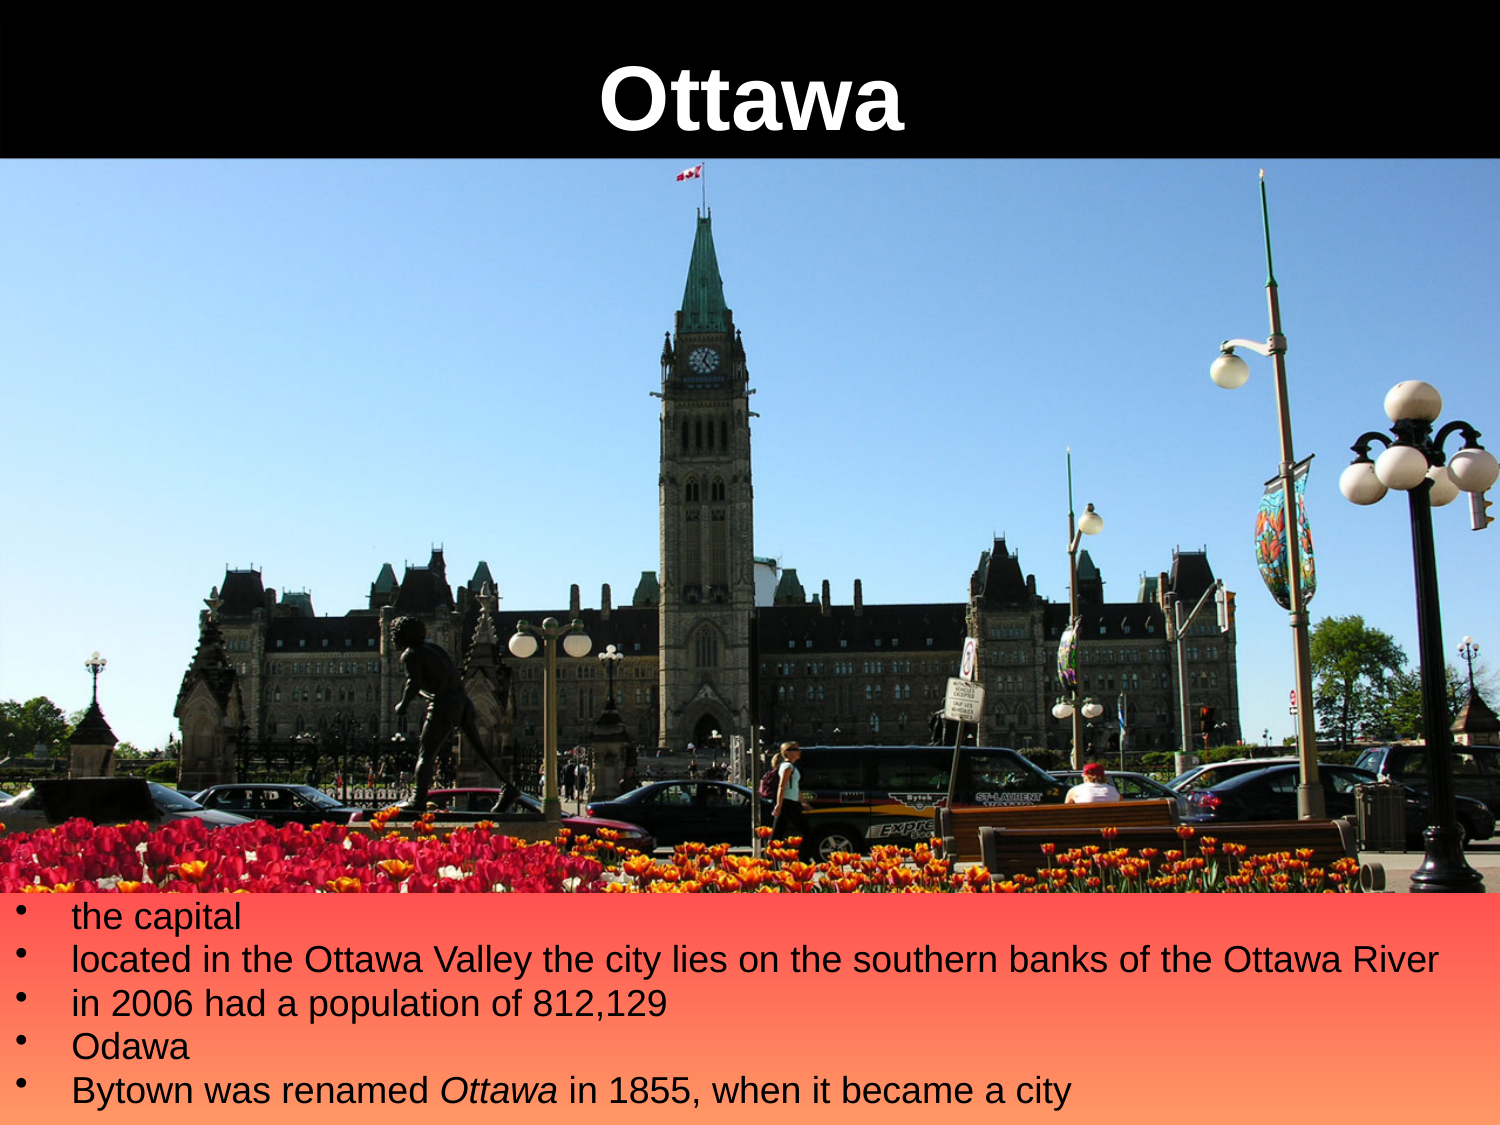

# Ottawa
the capital
located in the Ottawa Valley the city lies on the southern banks of the Ottawa River
in 2006 had a population of 812,129
Odawa
Bytown was renamed Ottawa in 1855, when it became a city